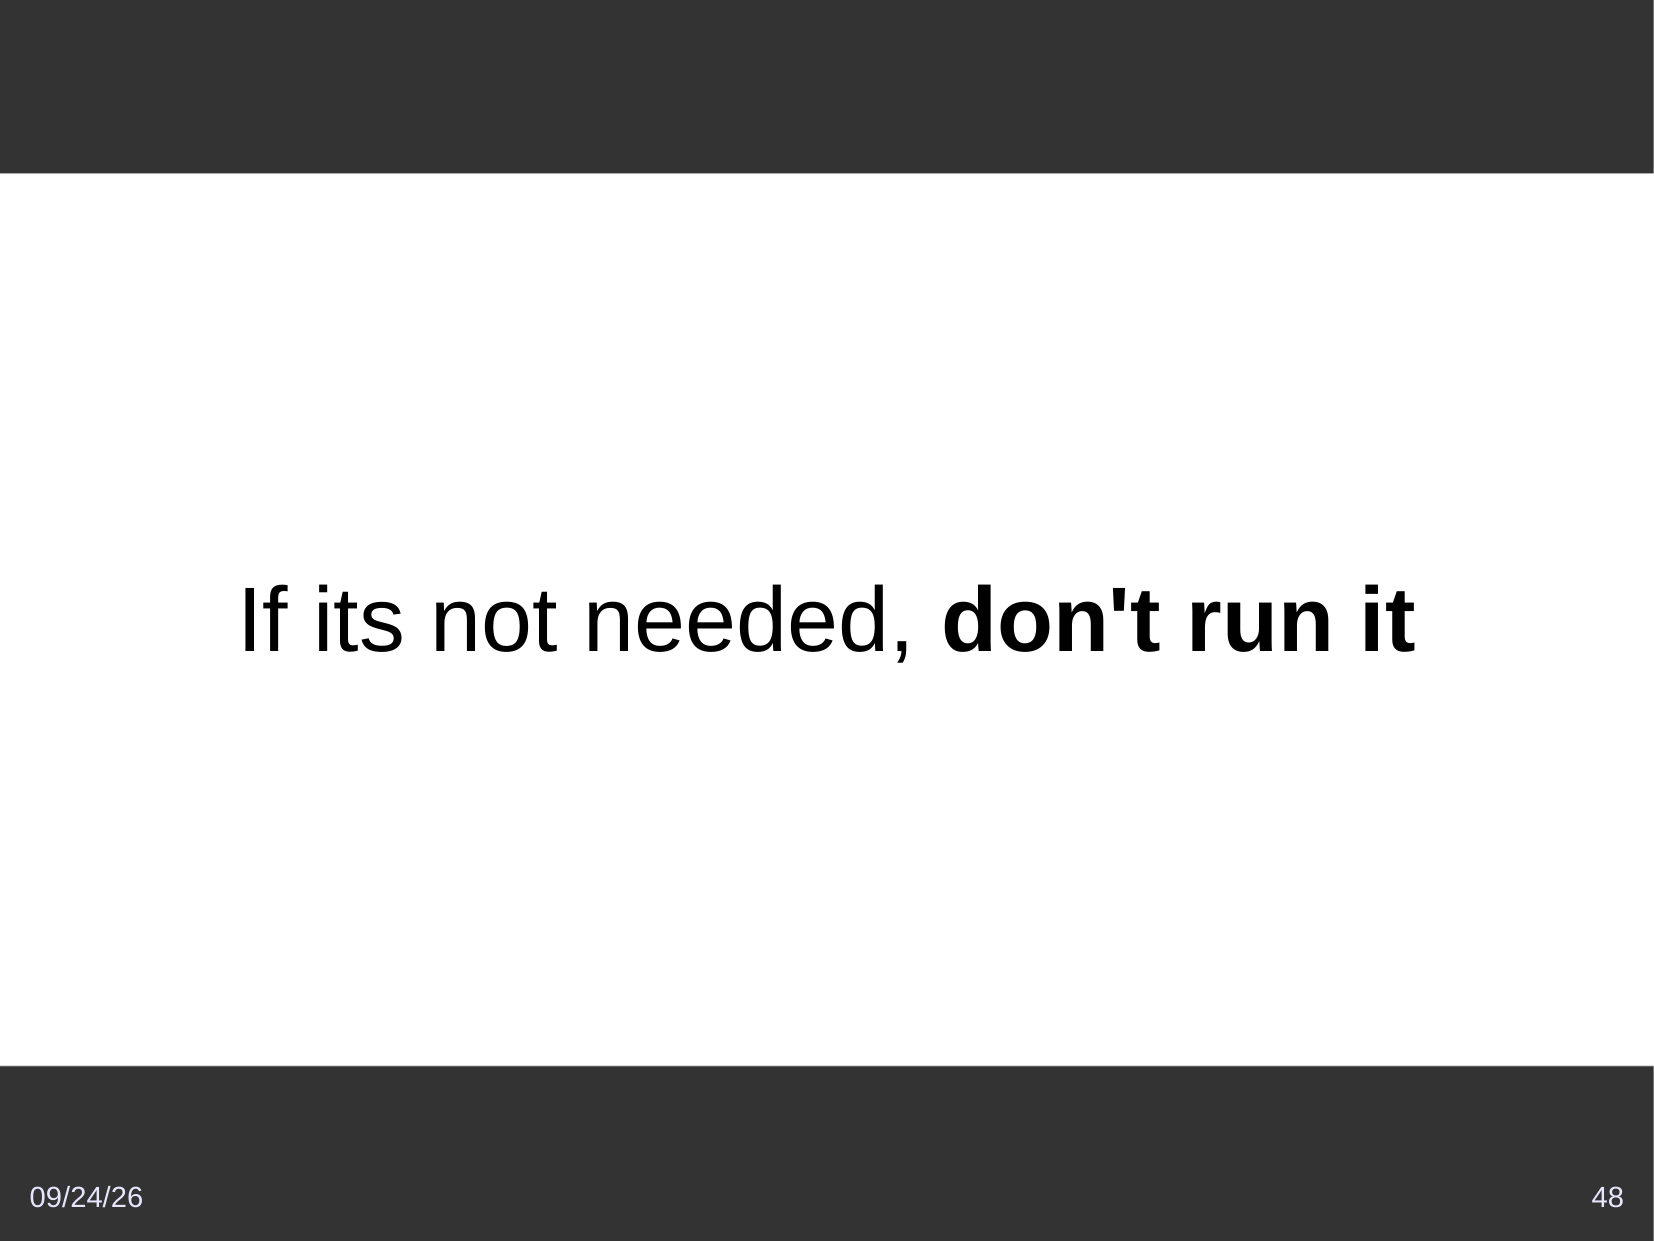

#
If its not needed, don't run it
48